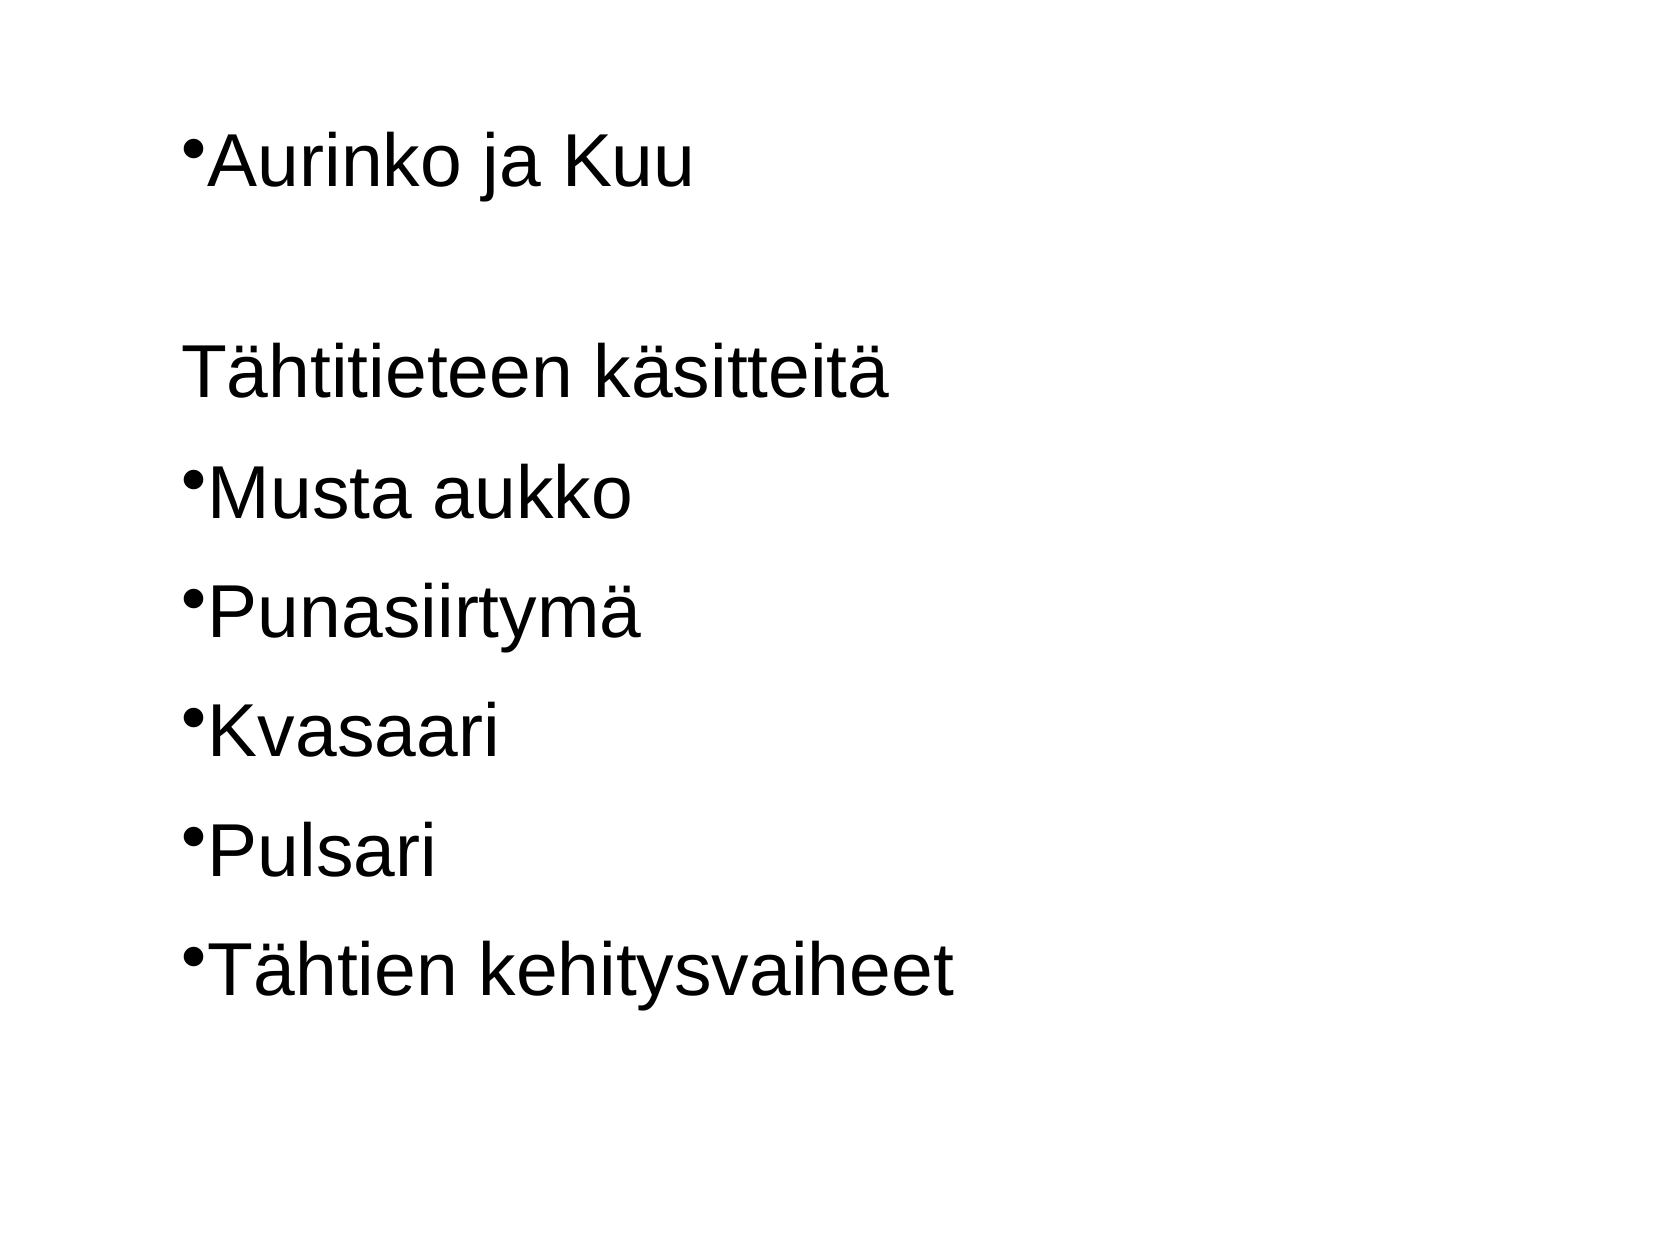

Aurinko ja Kuu
Tähtitieteen käsitteitä
Musta aukko
Punasiirtymä
Kvasaari
Pulsari
Tähtien kehitysvaiheet